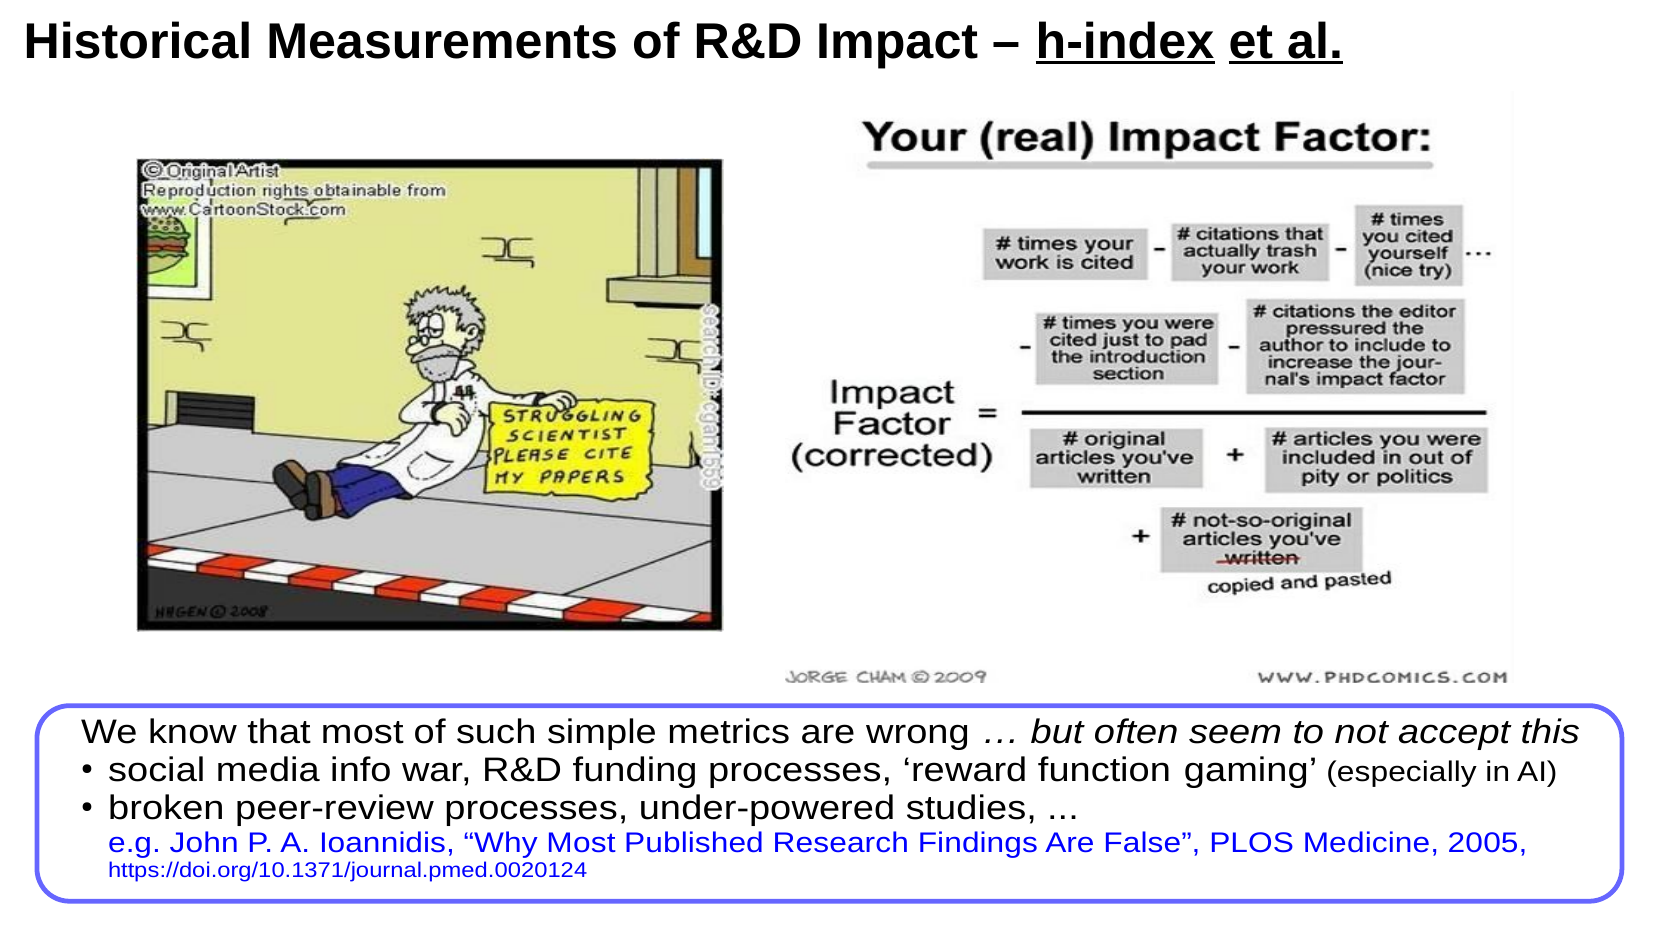

# Historical Measurements of R&D Impact – h-index et al.
We know that most of such simple metrics are wrong … but often seem to not accept this
social media info war, R&D funding processes, ‘reward function gaming’ (especially in AI)
broken peer-review processes, under-powered studies, ...
e.g. John P. A. Ioannidis, “Why Most Published Research Findings Are False”, PLOS Medicine, 2005,
https://doi.org/10.1371/journal.pmed.0020124